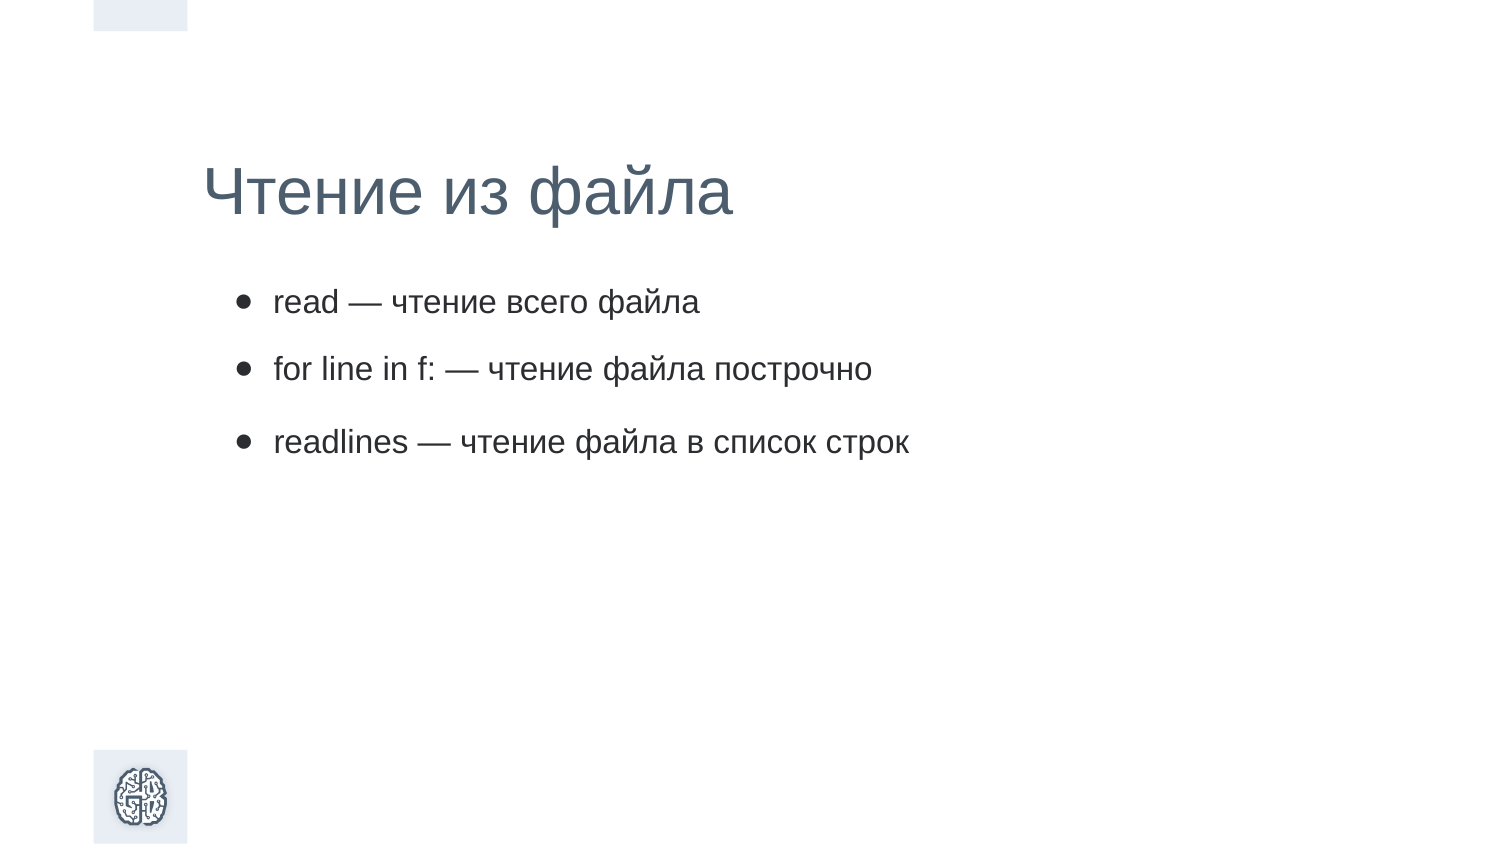

Чтение из файла
read — чтение всего файла
for line in f: — чтение файла построчно
readlines — чтение файла в список строк